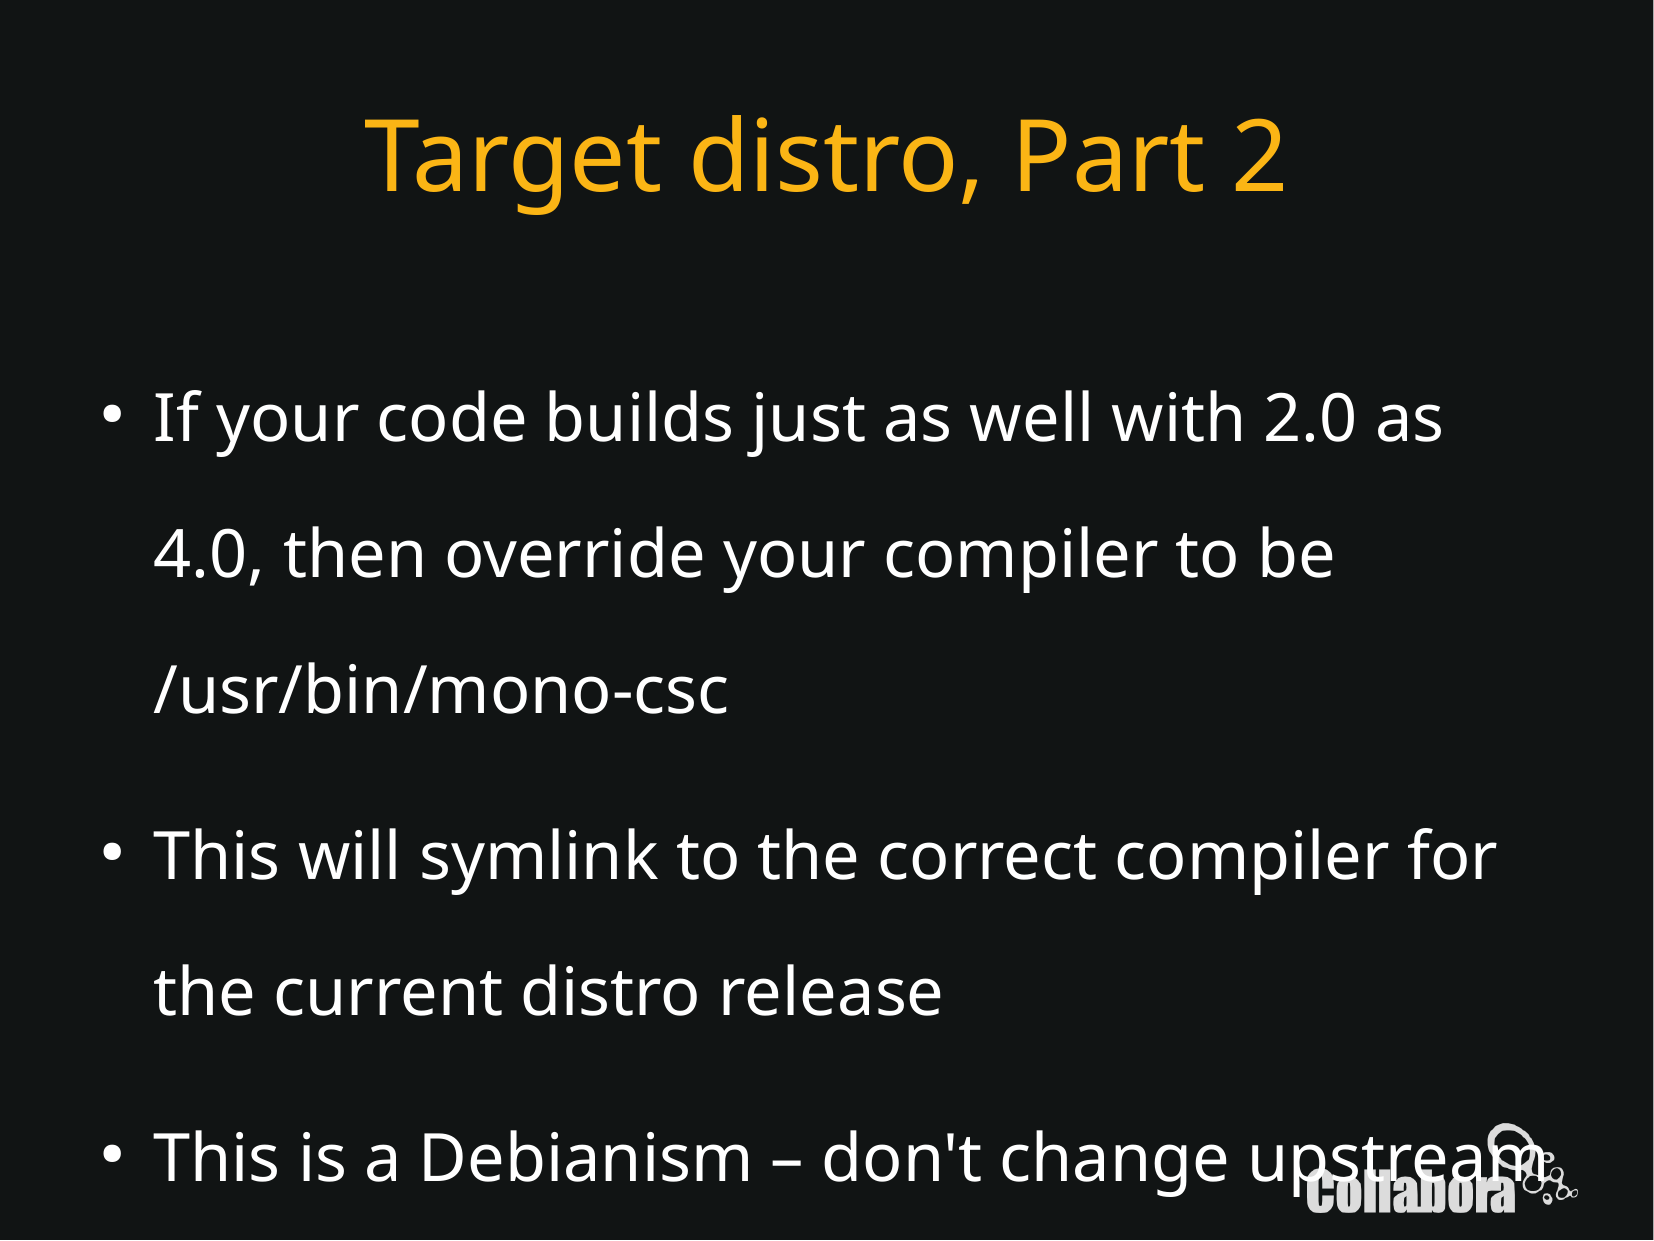

# Target distro, Part 2
If your code builds just as well with 2.0 as 4.0, then override your compiler to be /usr/bin/mono-csc
This will symlink to the correct compiler for the current distro release
This is a Debianism – don't change upstream